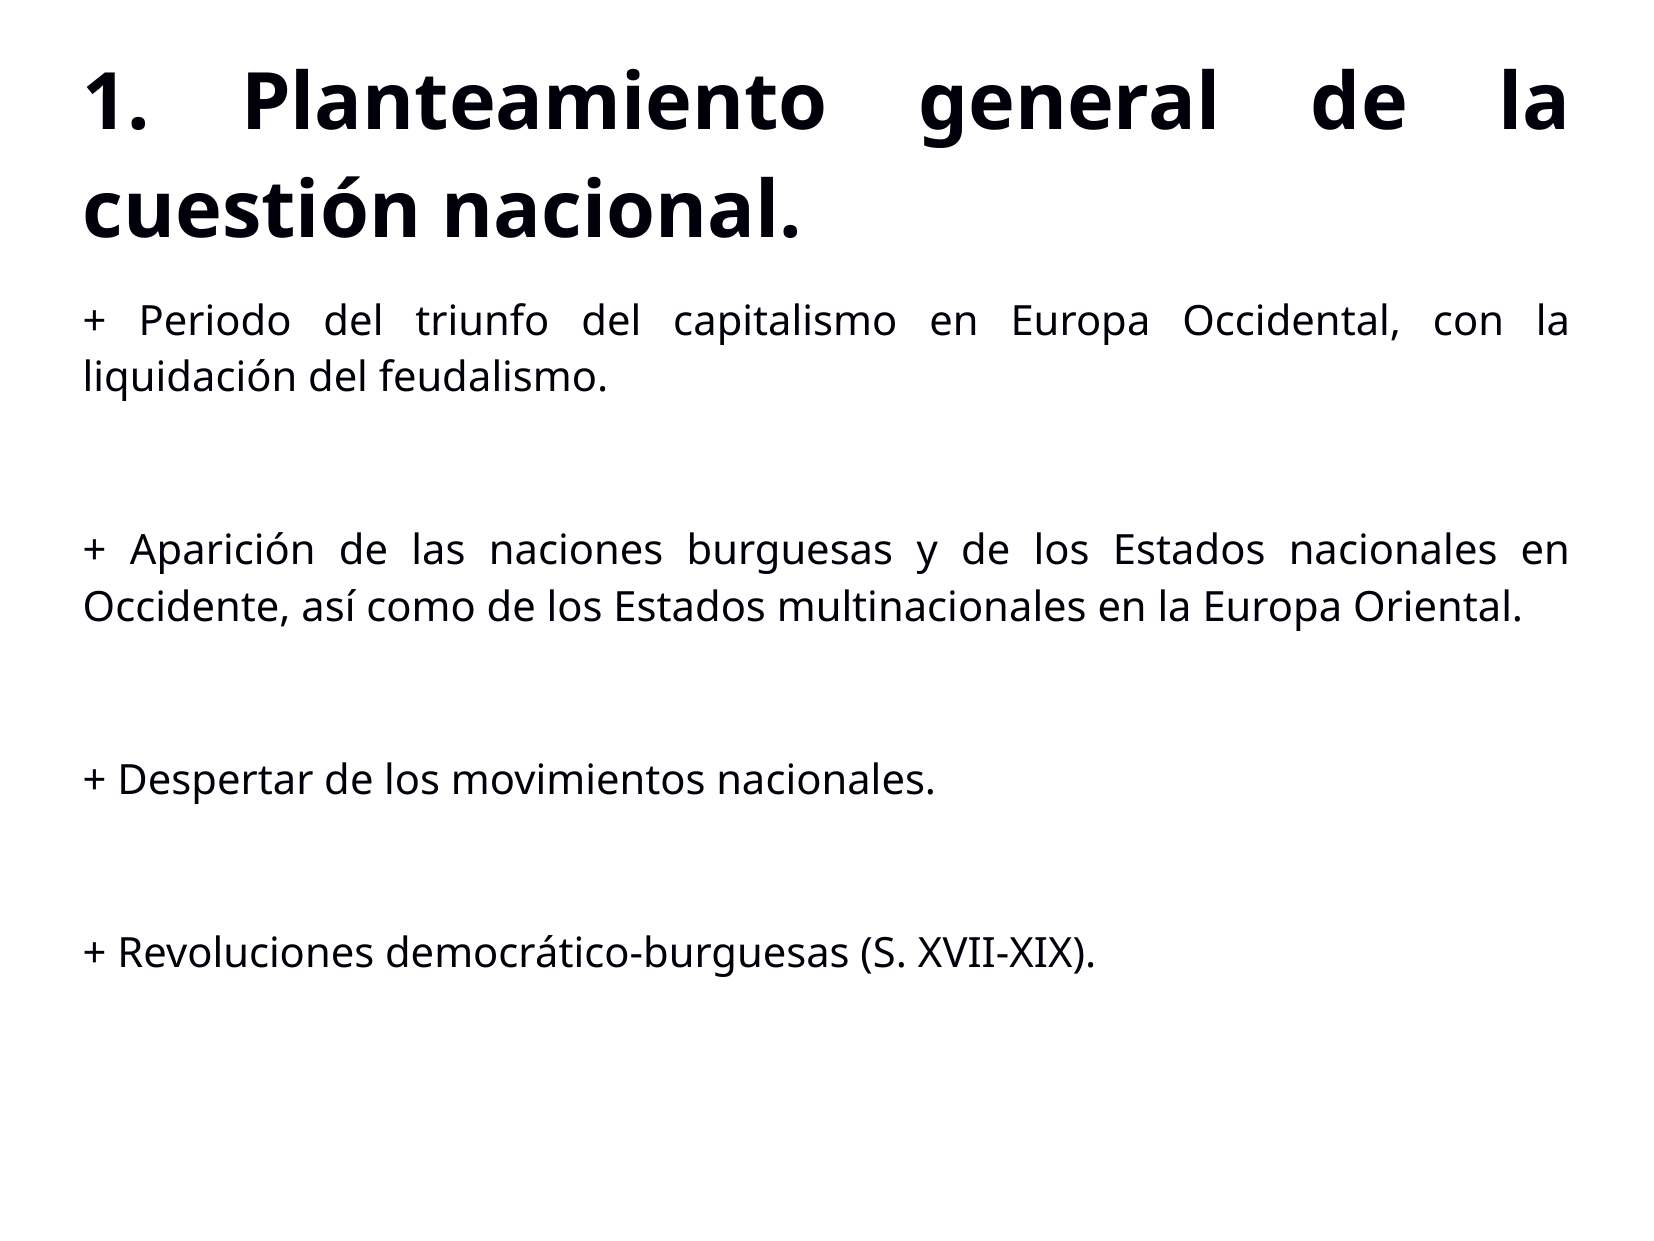

# 1. Planteamiento general de la cuestión nacional.
+ Periodo del triunfo del capitalismo en Europa Occidental, con la liquidación del feudalismo.
+ Aparición de las naciones burguesas y de los Estados nacionales en Occidente, así como de los Estados multinacionales en la Europa Oriental.
+ Despertar de los movimientos nacionales.
+ Revoluciones democrático-burguesas (S. XVII-XIX).